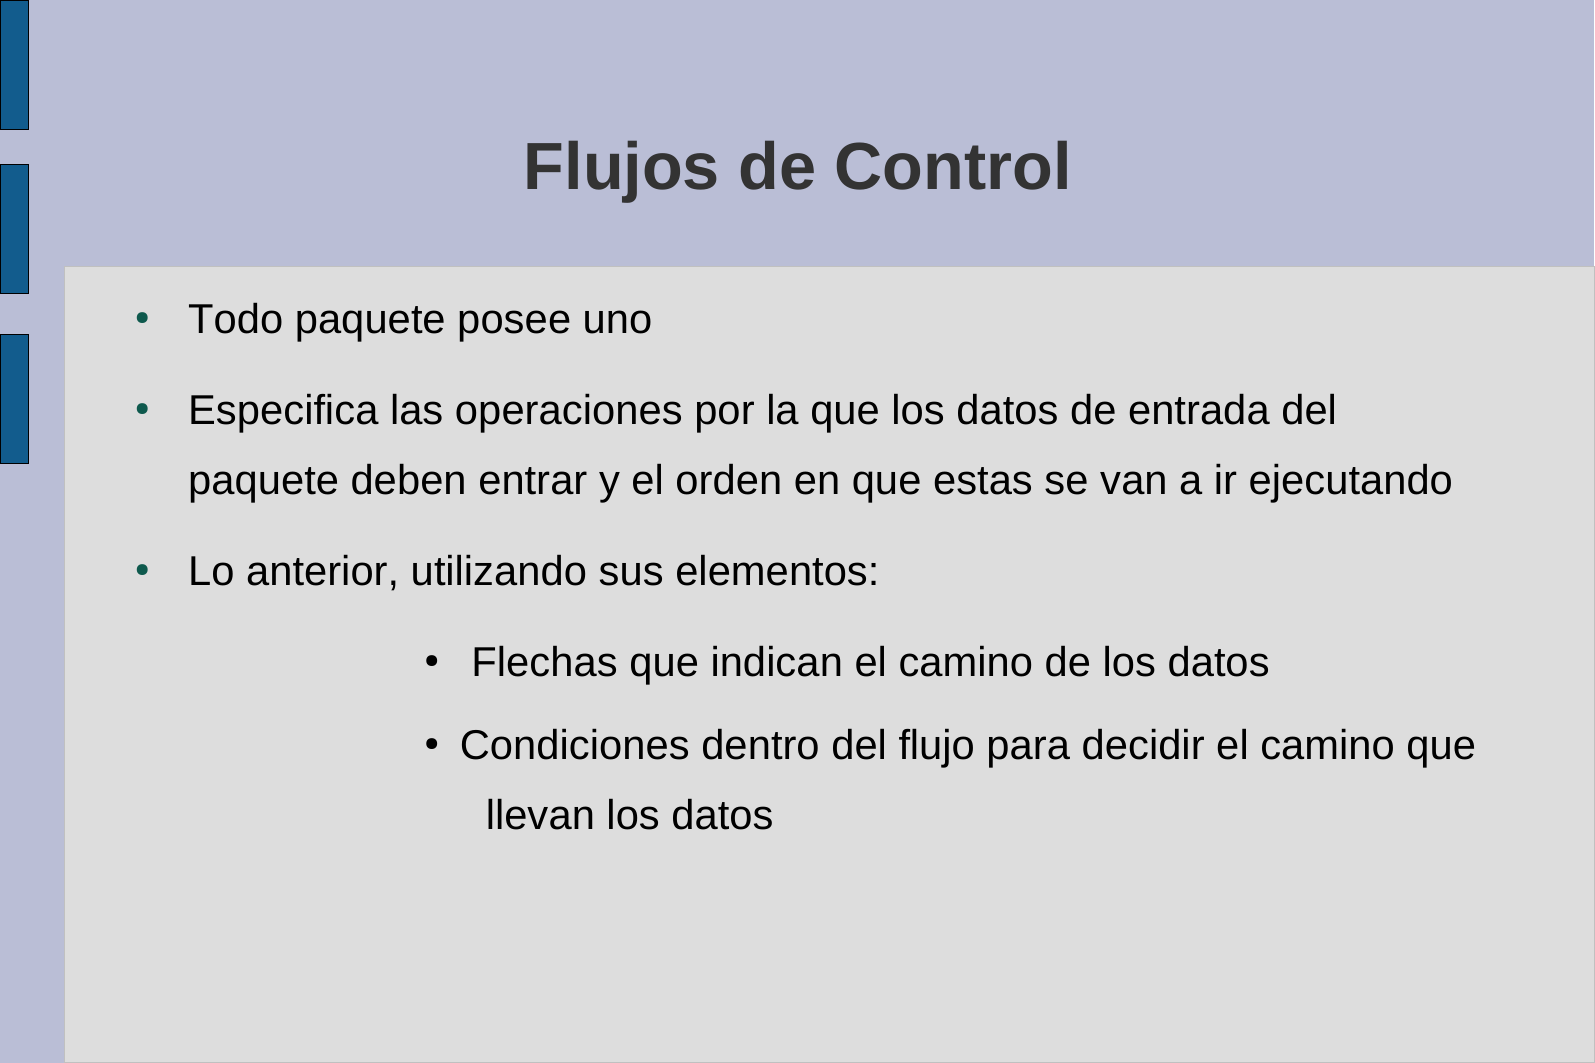

# Flujos de Control
Todo paquete posee uno
Especifica las operaciones por la que los datos de entrada del paquete deben entrar y el orden en que estas se van a ir ejecutando
Lo anterior, utilizando sus elementos:
 Flechas que indican el camino de los datos
Condiciones dentro del flujo para decidir el camino que llevan los datos